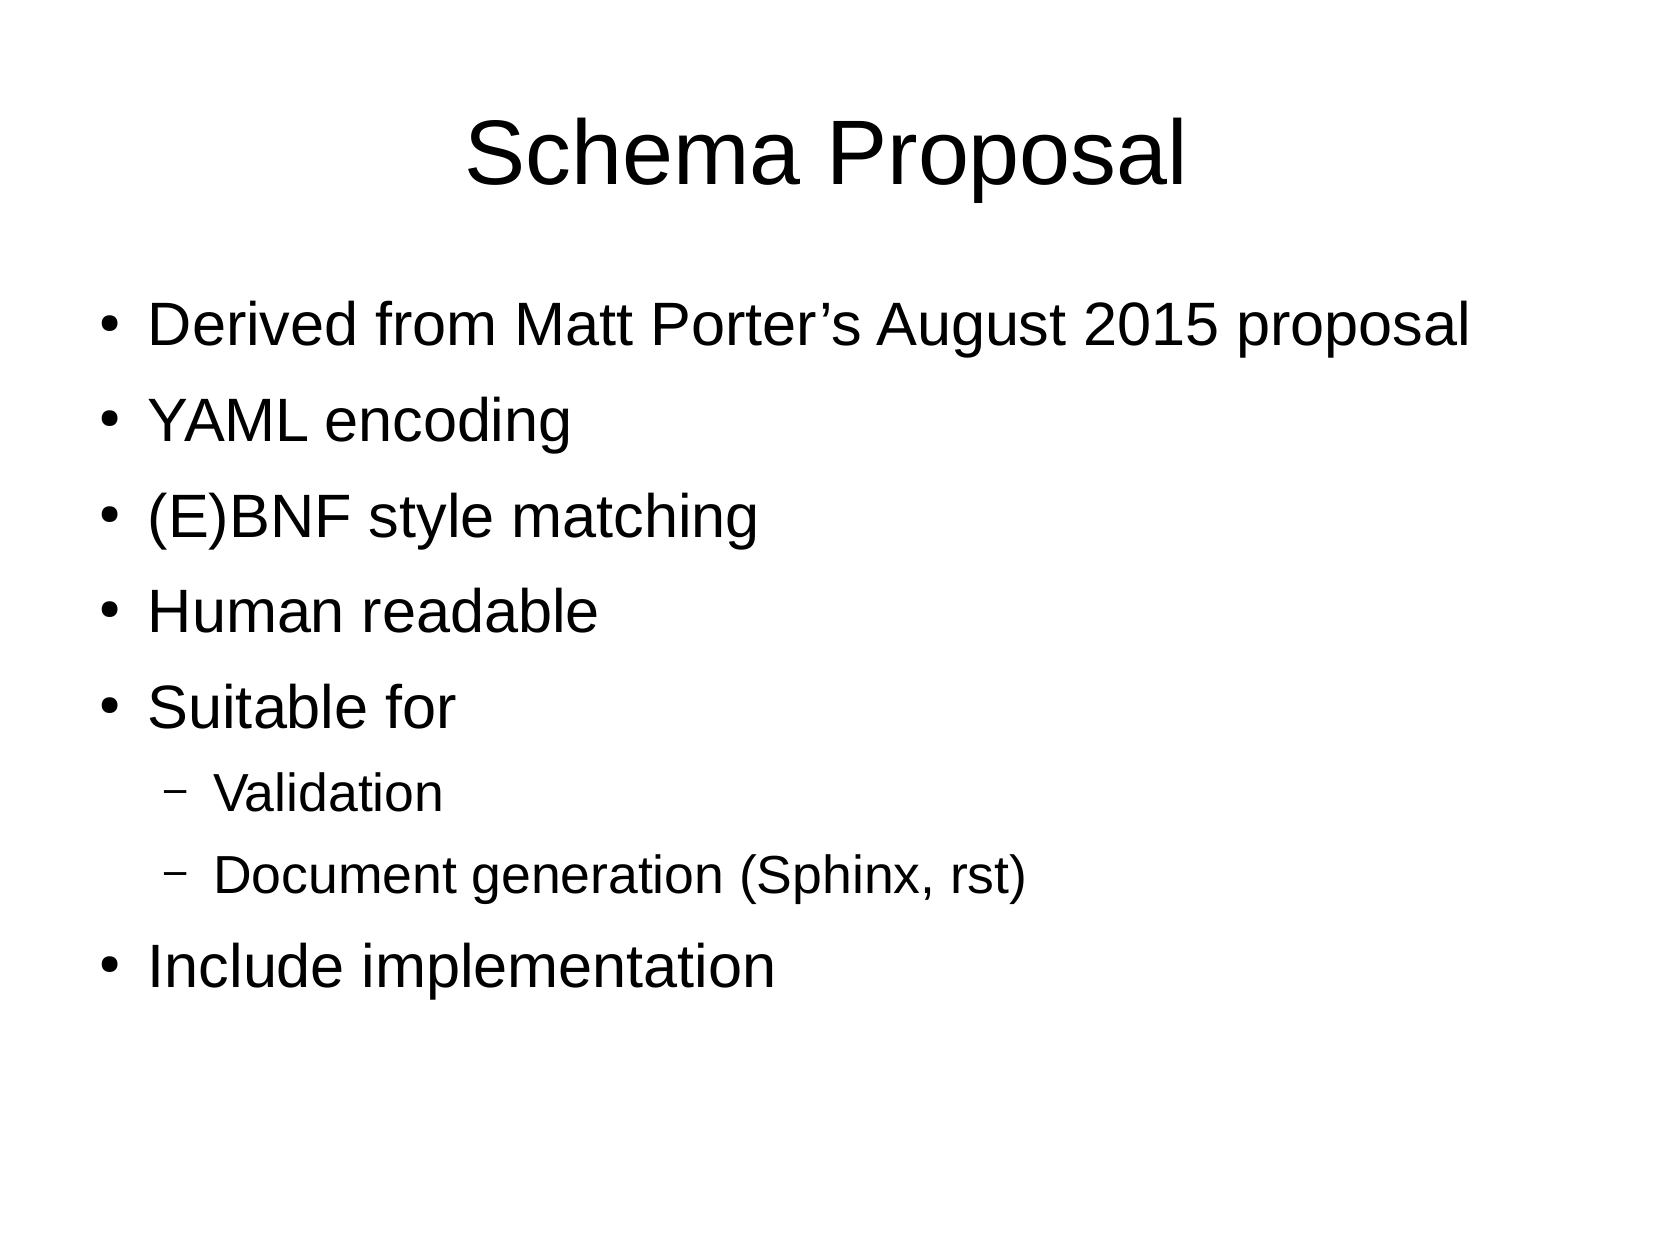

# Schema Proposal
Derived from Matt Porter’s August 2015 proposal
YAML encoding
(E)BNF style matching
Human readable
Suitable for
Validation
Document generation (Sphinx, rst)
Include implementation